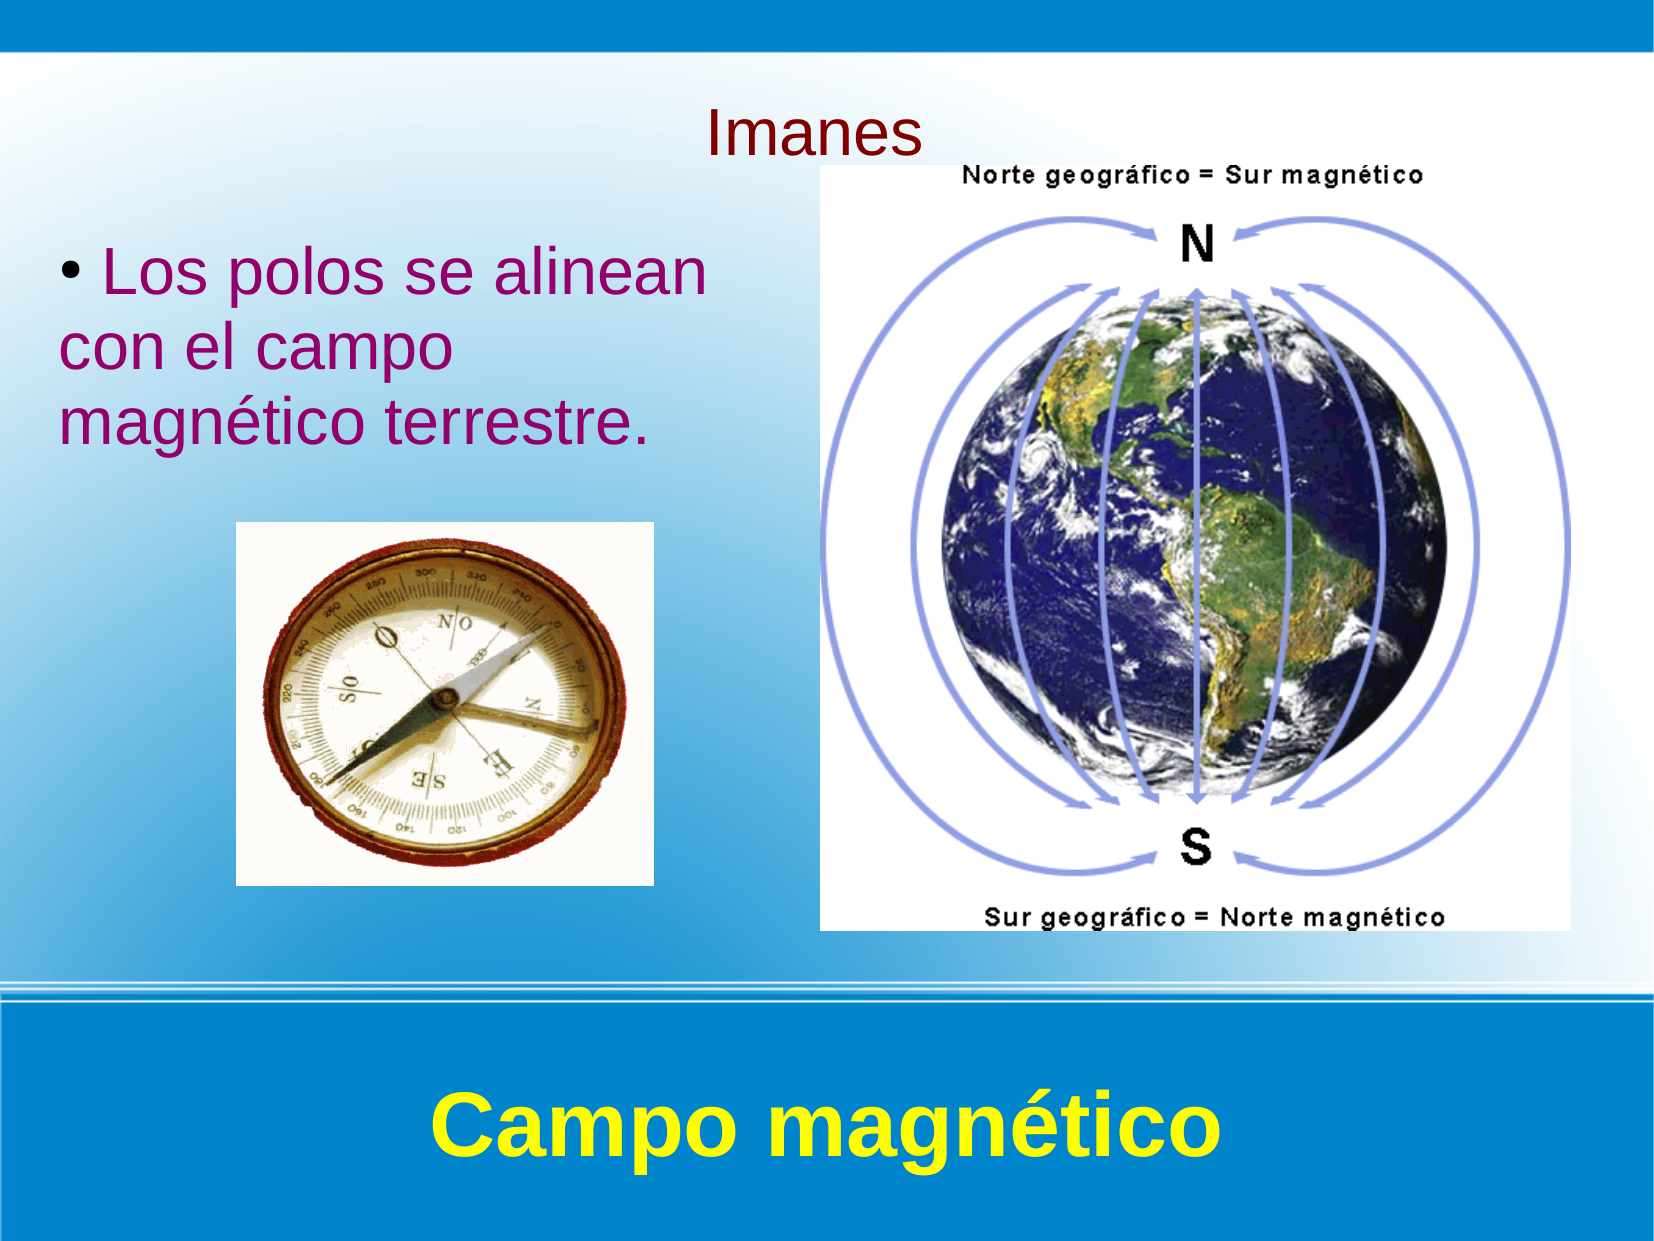

Imanes
 Los polos se alinean con el campo magnético terrestre.
# Campo magnético